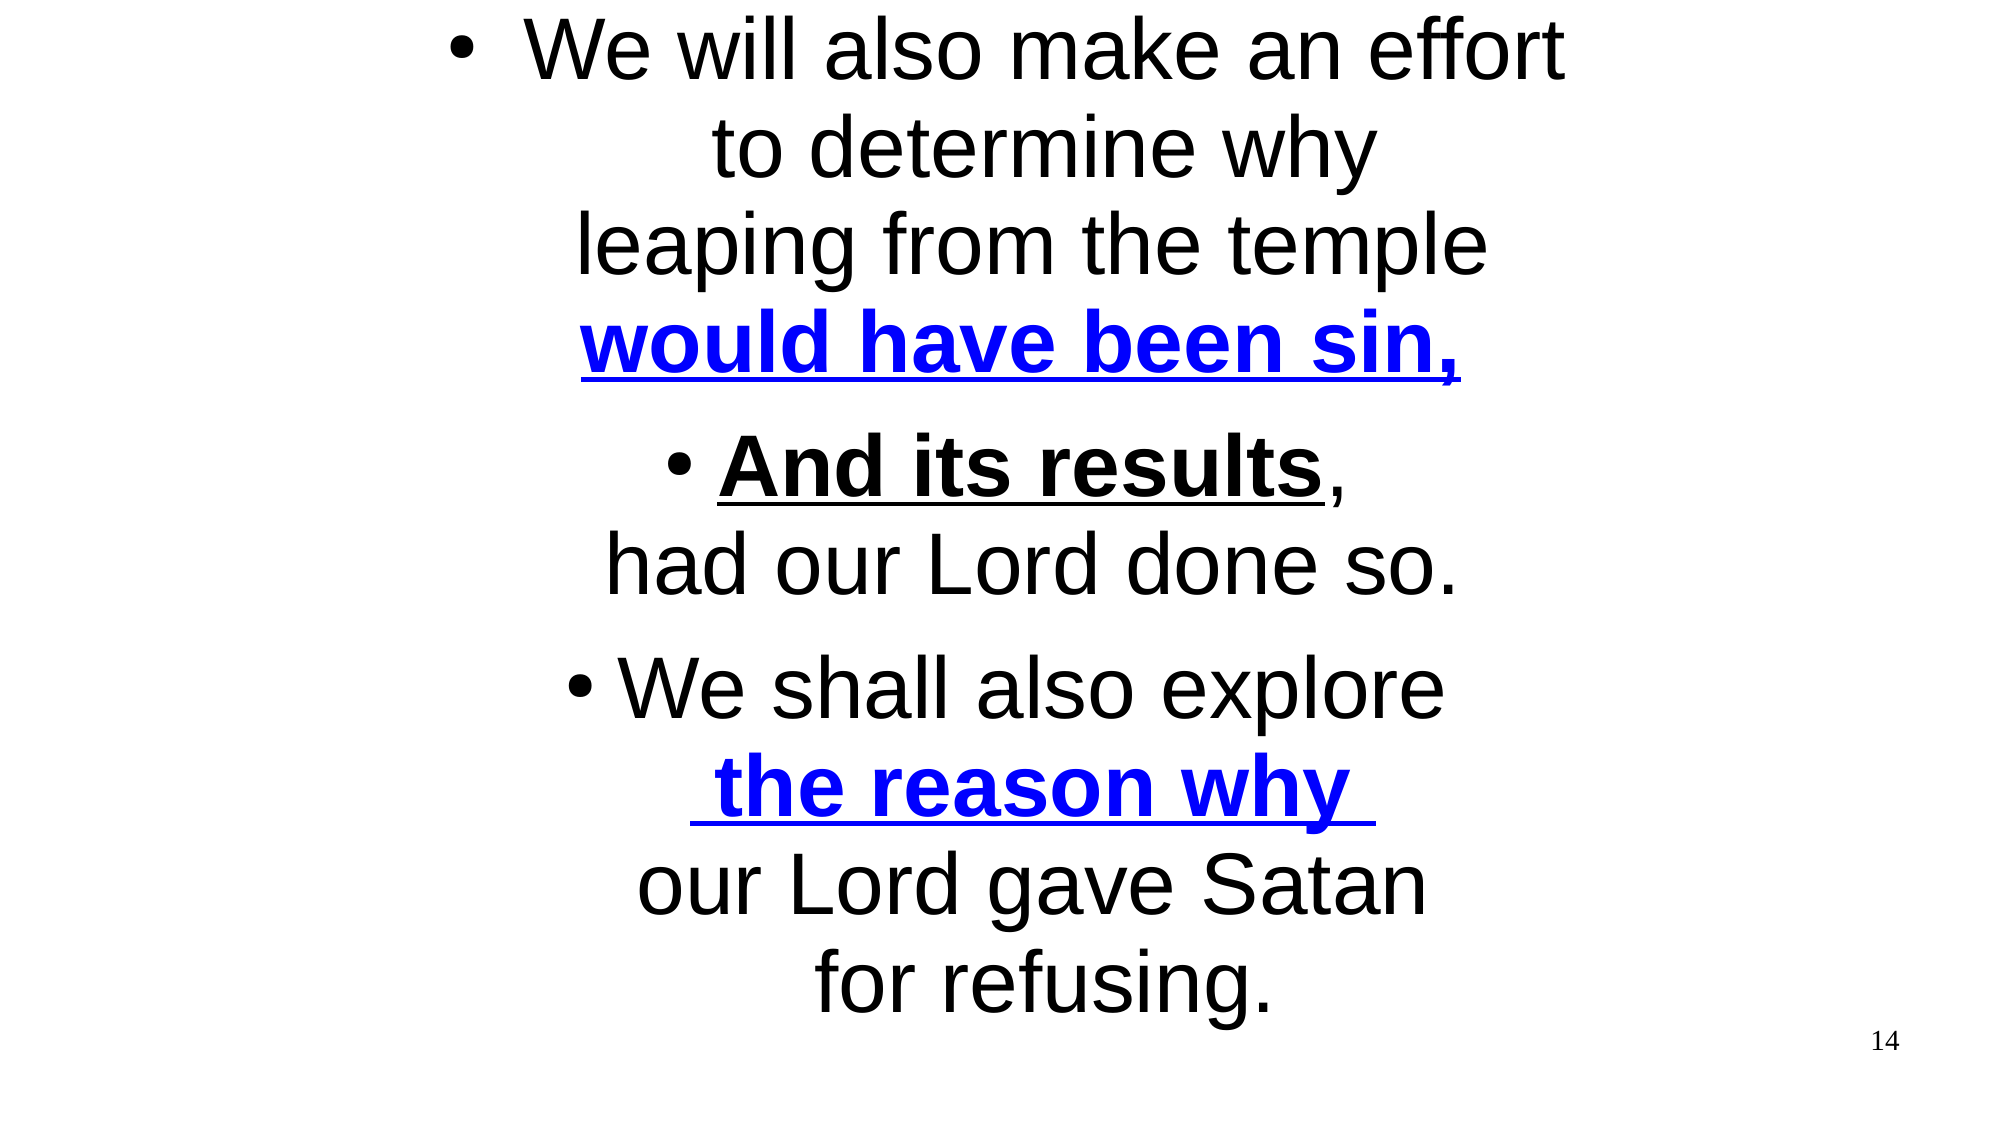

# We will also make an effort to determine why leaping from the temple would have been sin,
And its results,
 had our Lord done so.
We shall also explore
 the reason why
our Lord gave Satan
 for refusing.
14